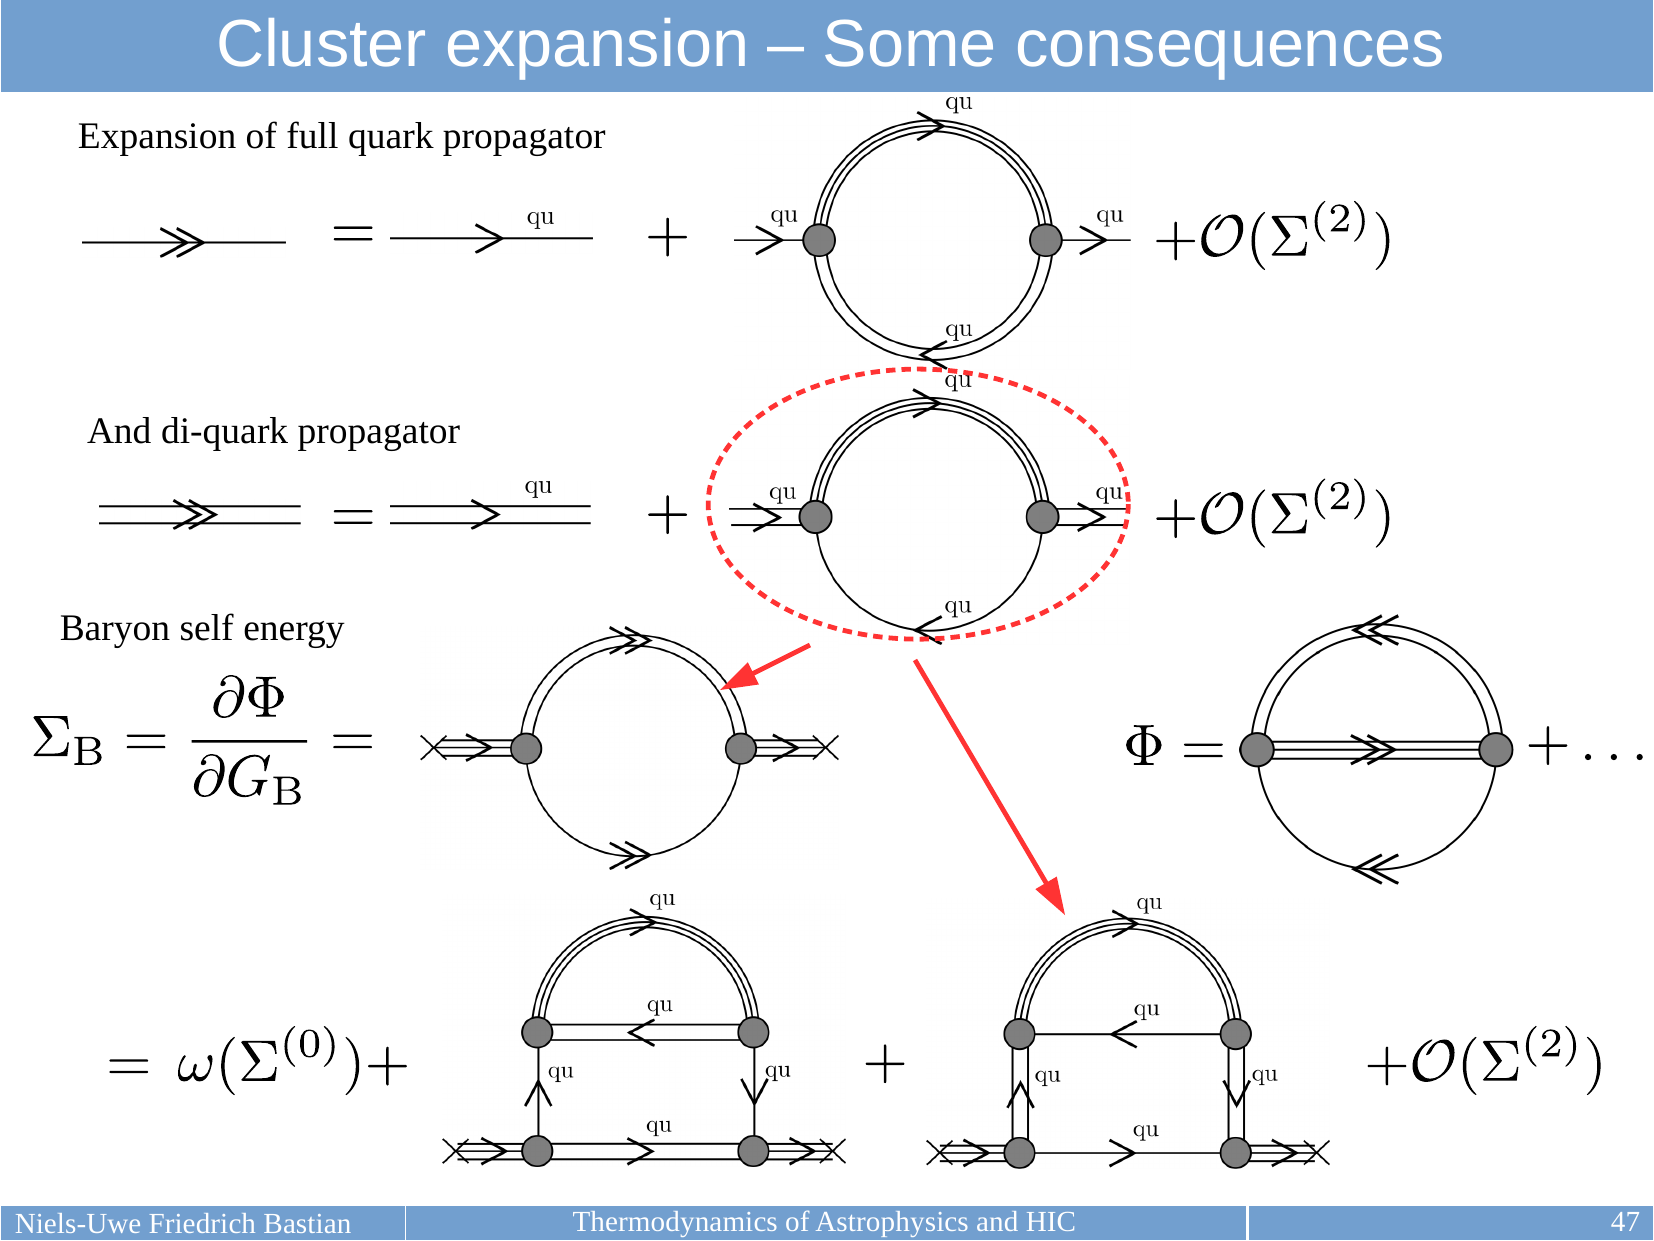

# Cluster expansion – Some consequences
Expansion of full quark propagator
And di-quark propagator
Baryon self energy
Thermodynamics of Astrophysics and HIC
47